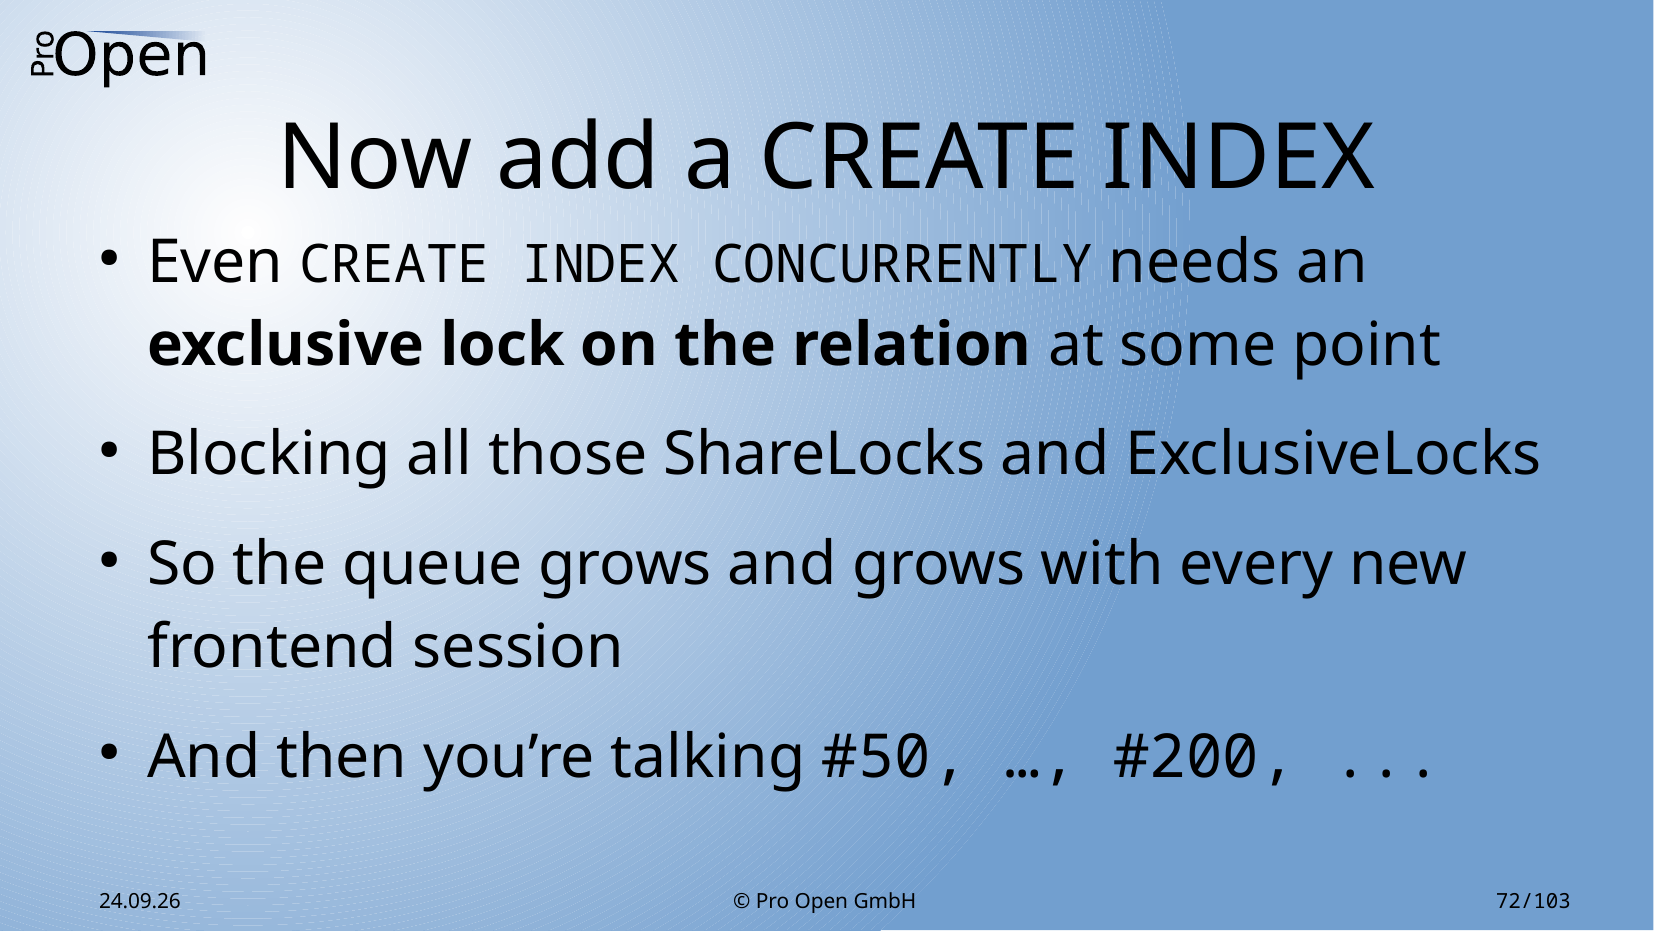

# Now add a CREATE INDEX
Even CREATE INDEX CONCURRENTLY needs an exclusive lock on the relation at some point
Blocking all those ShareLocks and ExclusiveLocks
So the queue grows and grows with every new frontend session
And then you’re talking #50, …, #200, ...
© Pro Open GmbH
72